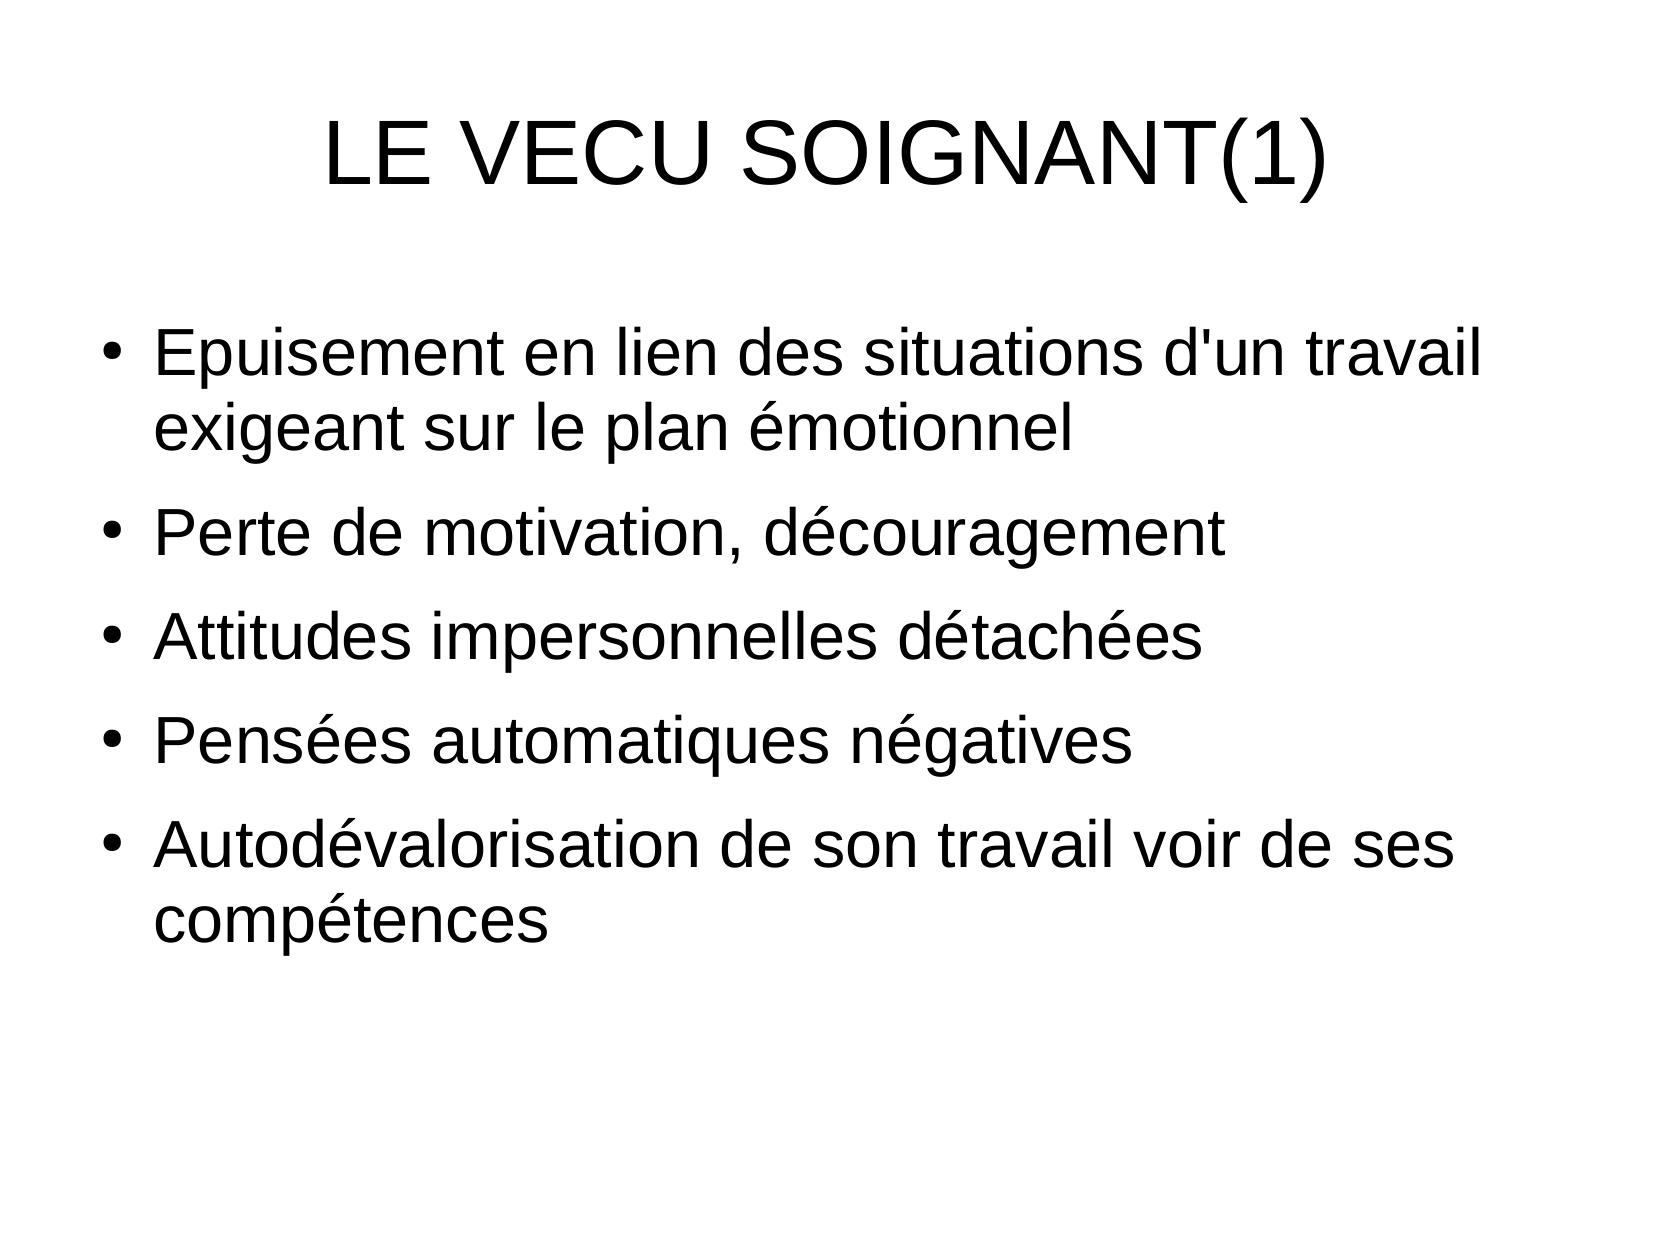

# LE VECU SOIGNANT(1)
Epuisement en lien des situations d'un travail exigeant sur le plan émotionnel
Perte de motivation, découragement
Attitudes impersonnelles détachées
Pensées automatiques négatives
Autodévalorisation de son travail voir de ses compétences